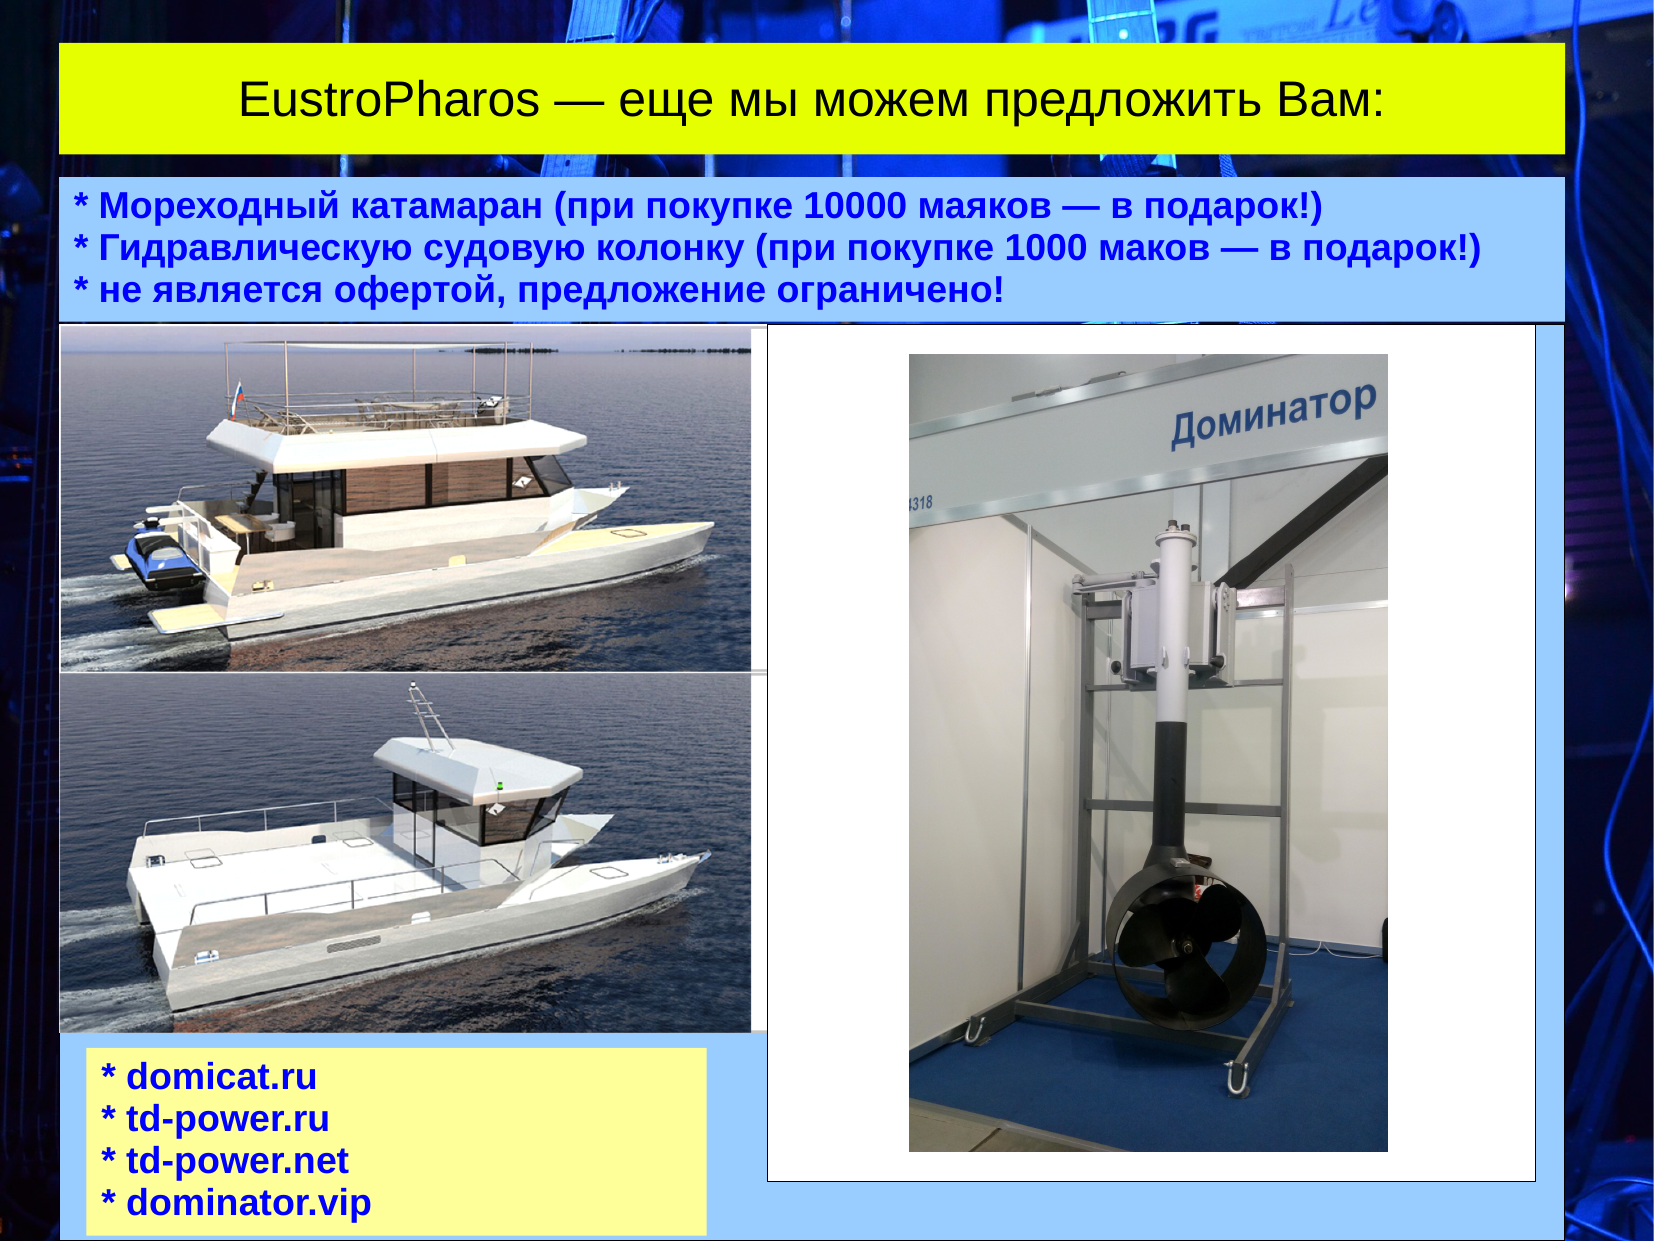

# EustroPharos — еще мы можем предложить Вам:
* Мореходный катамаран (при покупке 10000 маяков — в подарок!)
* Гидравлическую судовую колонку (при покупке 1000 маков — в подарок!)
* не является офертой, предложение ограничено!
* domicat.ru
* td-power.ru
* td-power.net
* dominator.vip